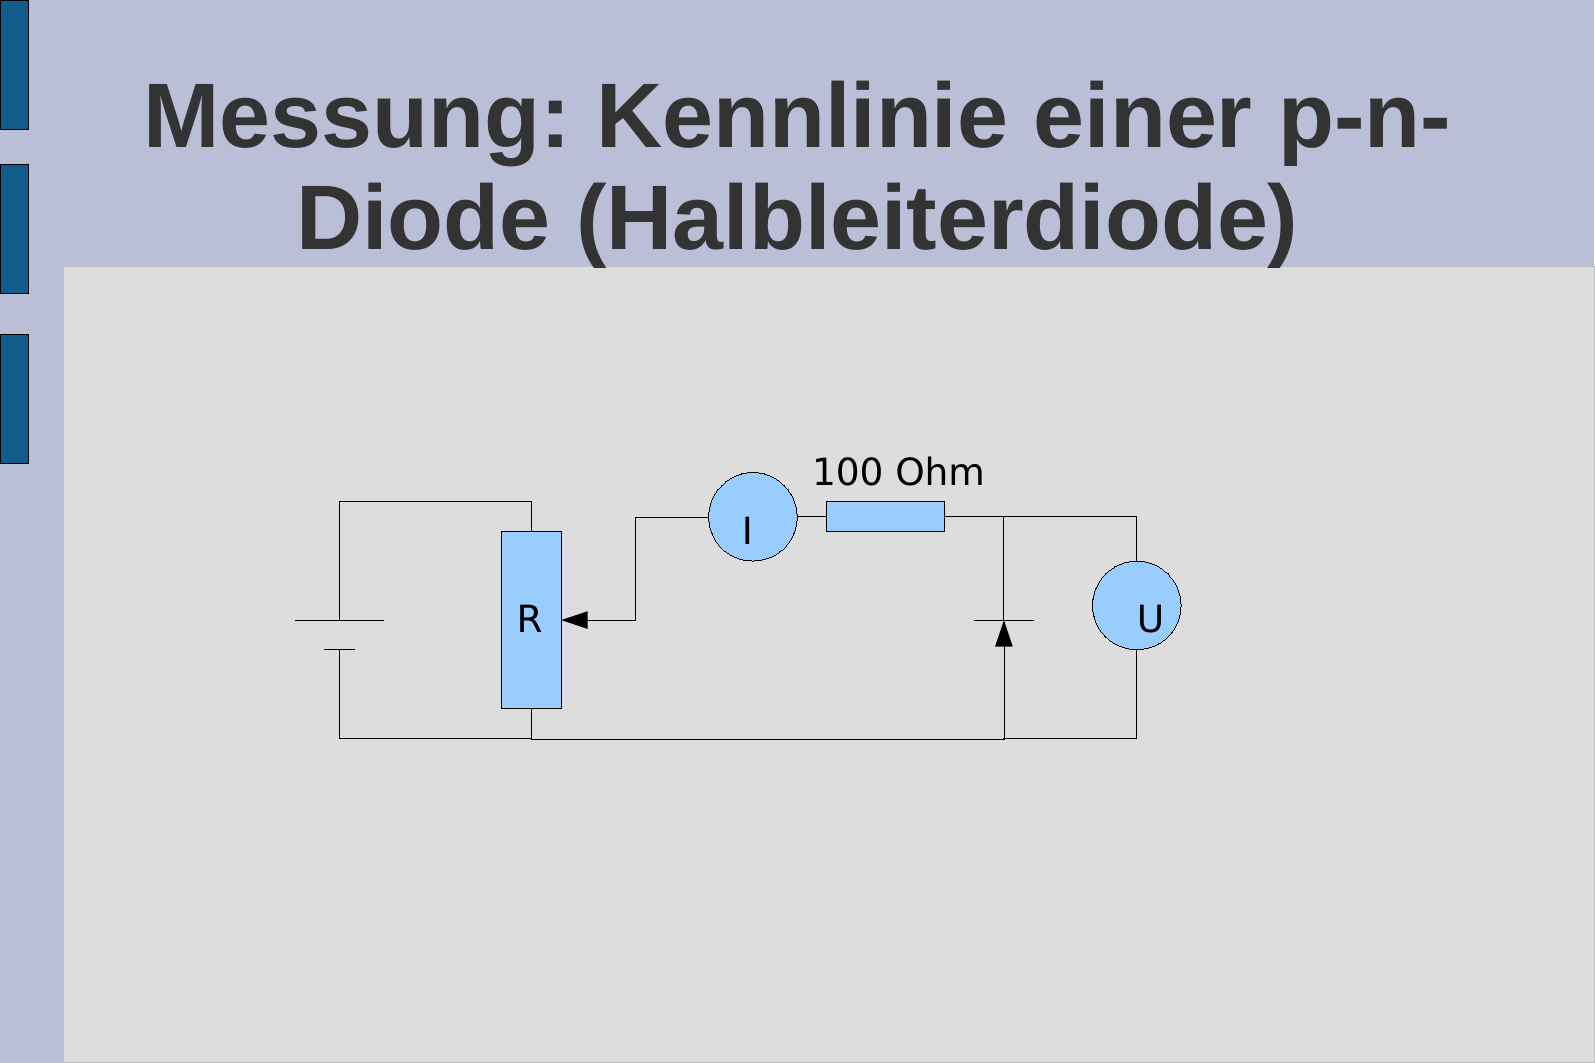

# Messung: Kennlinie einer p-n-Diode (Halbleiterdiode)
100 Ohm
I
R
U